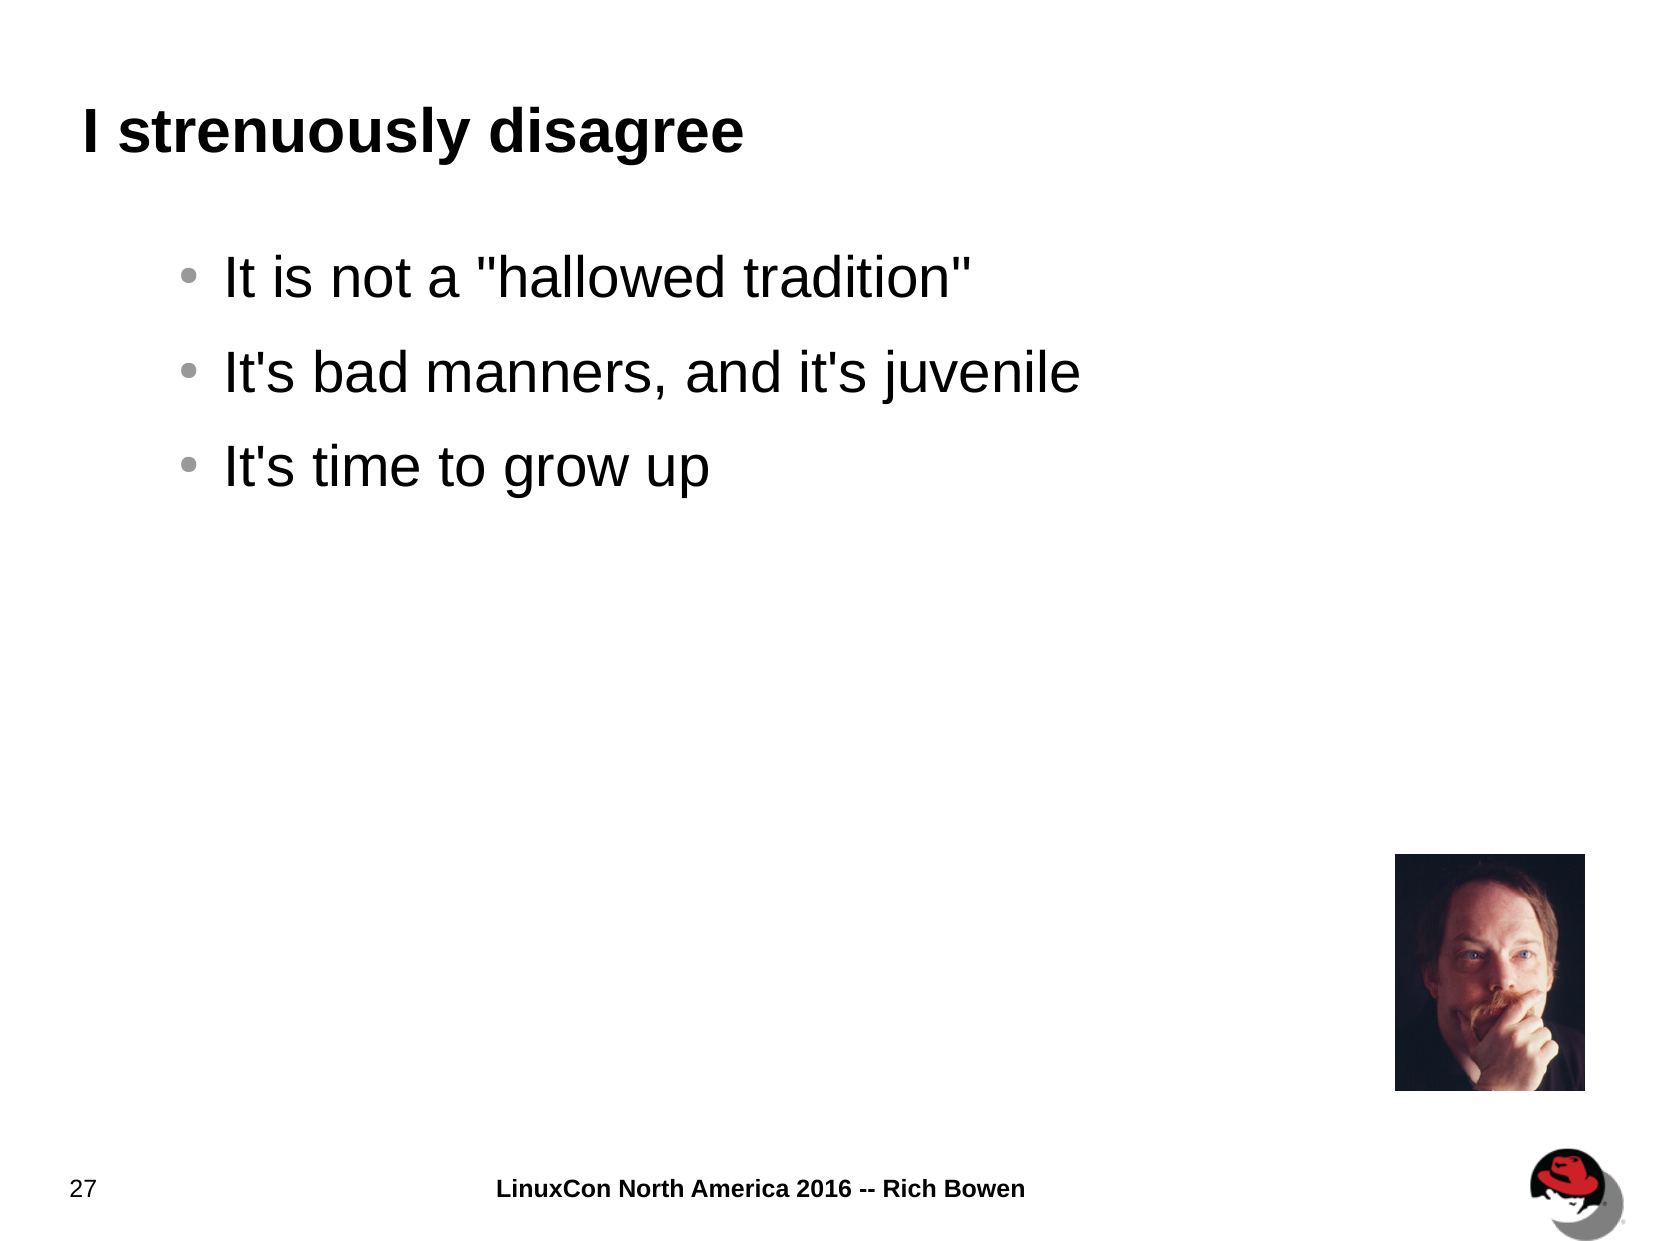

# I strenuously disagree
It is not a "hallowed tradition"
It's bad manners, and it's juvenile
It's time to grow up